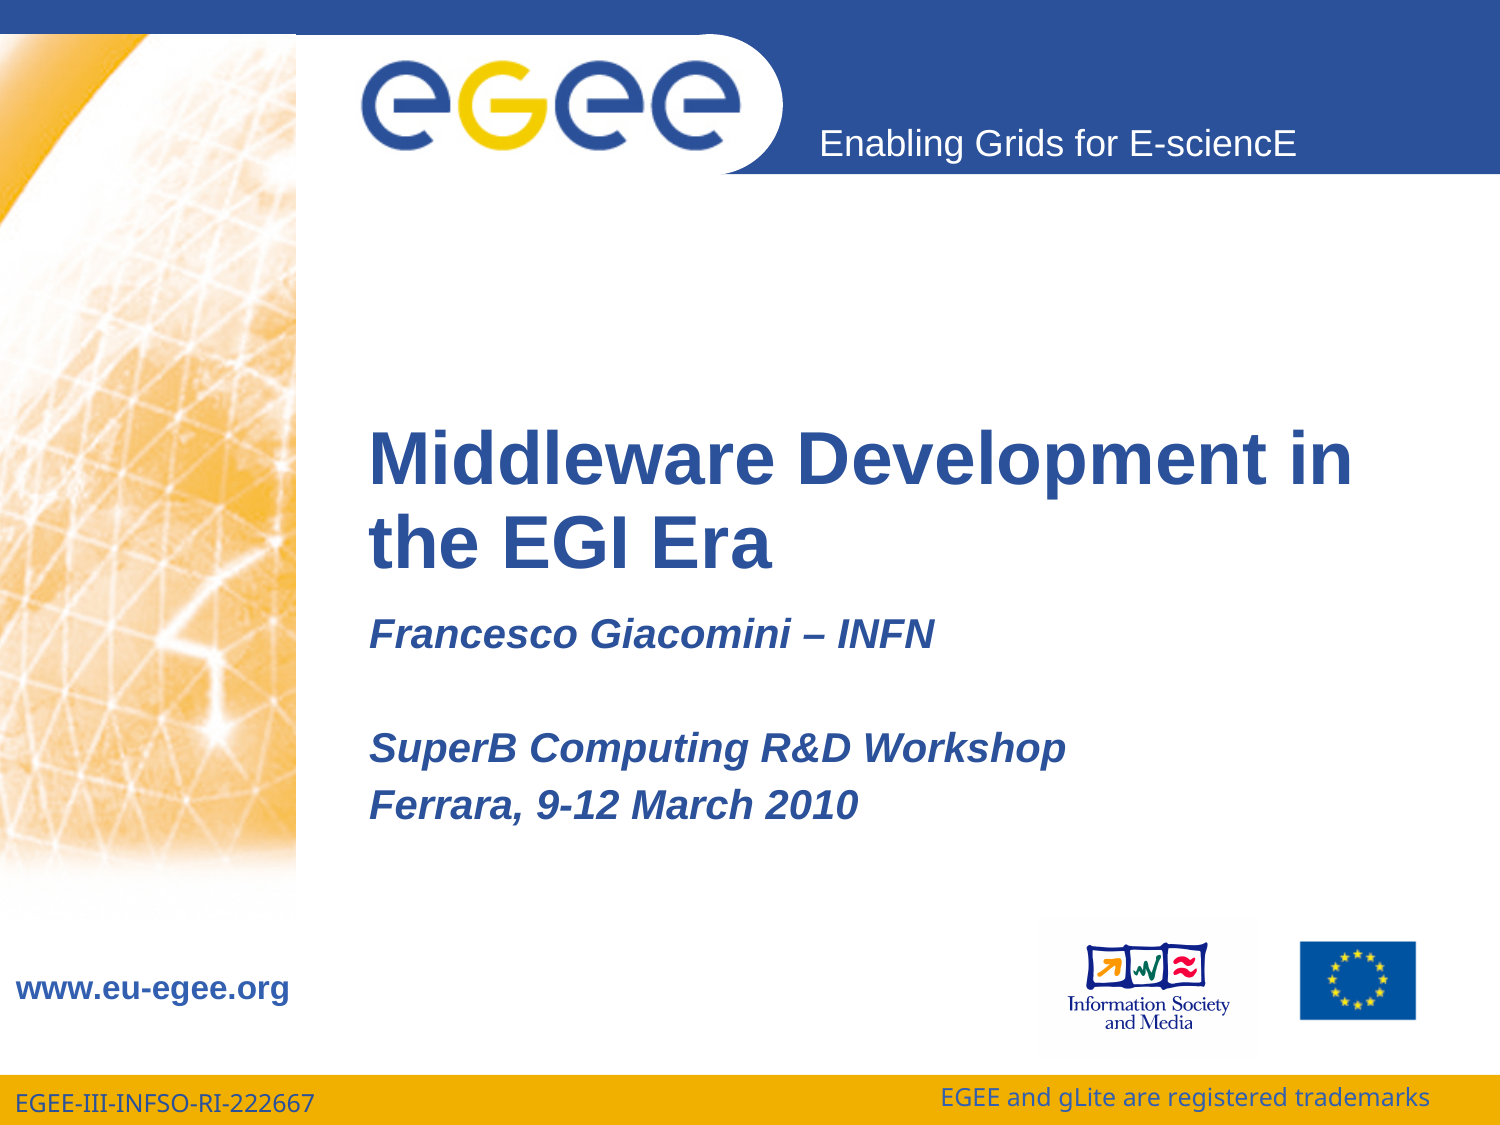

# Middleware Development in the EGI Era
Francesco Giacomini – INFN
SuperB Computing R&D Workshop
Ferrara, 9-12 March 2010